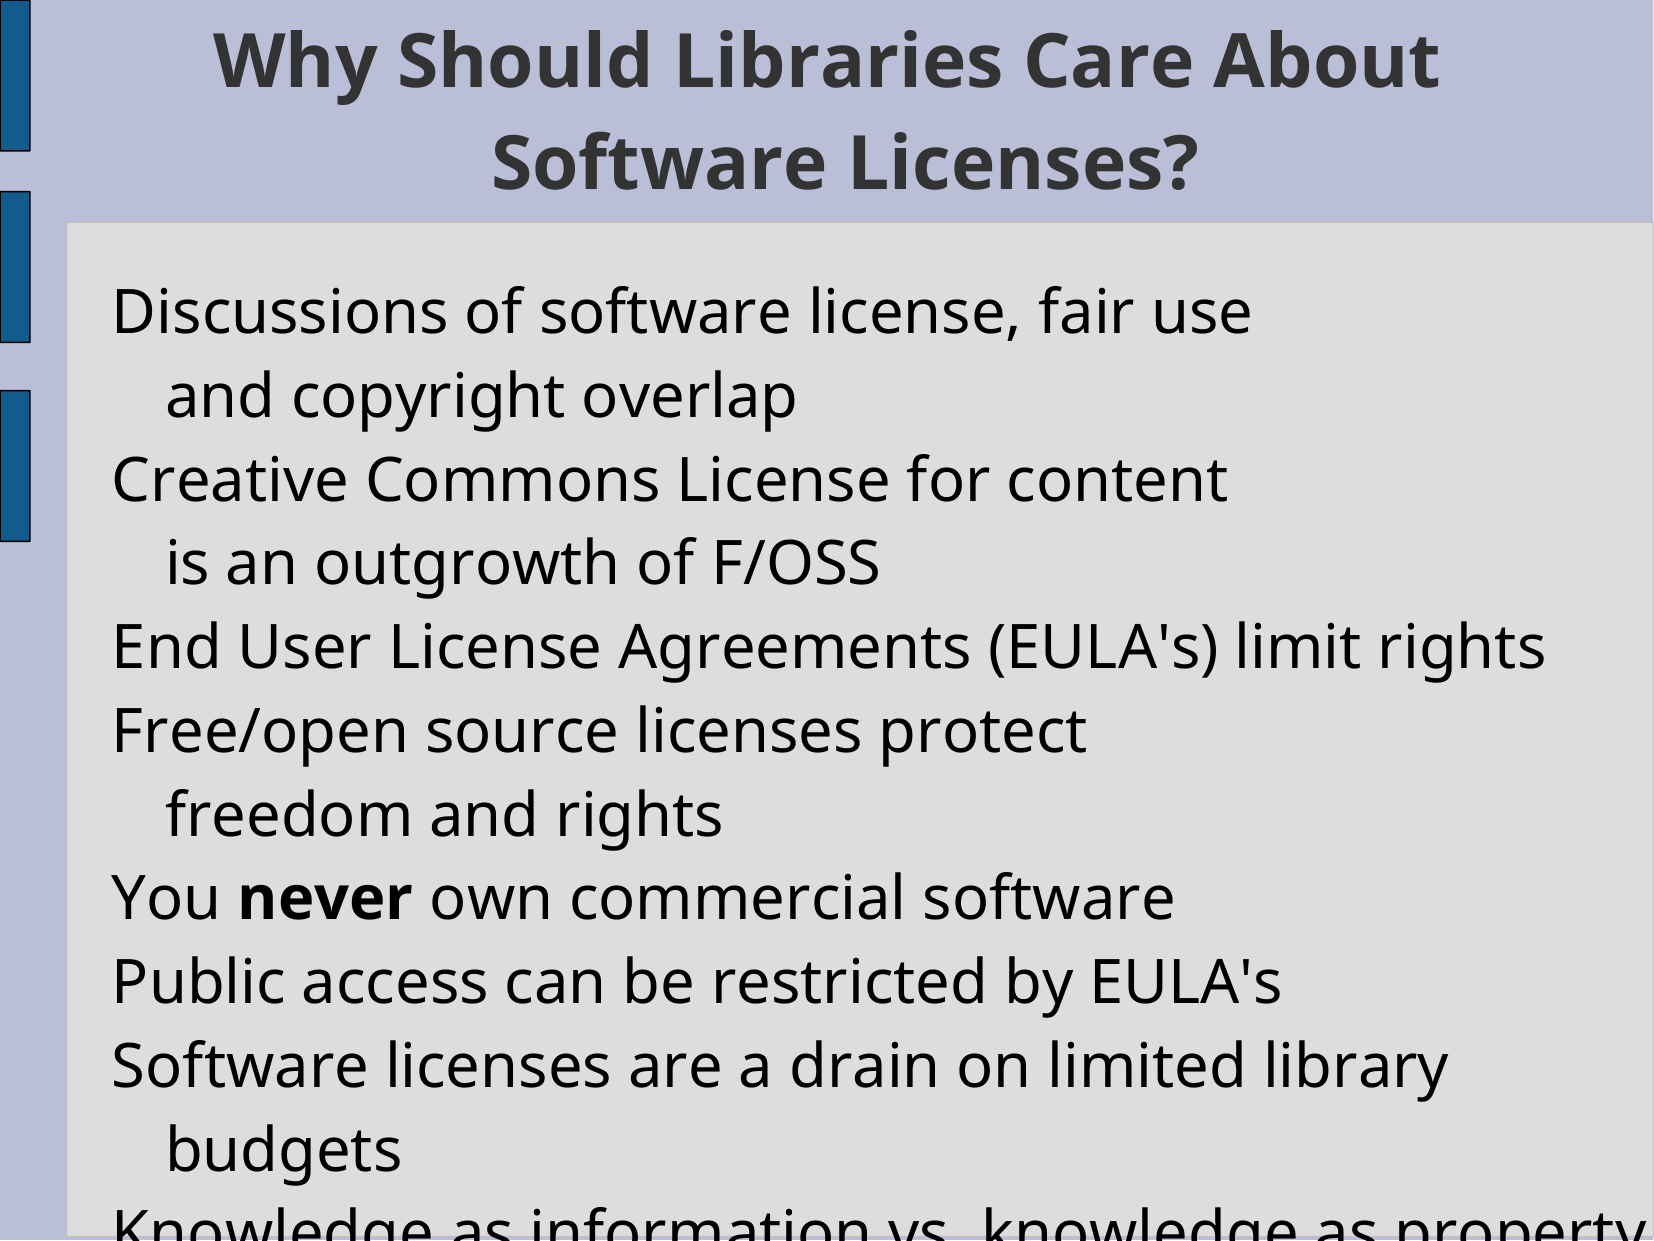

# Why Should Libraries Care About Software Licenses?
Discussions of software license, fair use
and copyright overlap
Creative Commons License for content
is an outgrowth of F/OSS
End User License Agreements (EULA's) limit rights
Free/open source licenses protect
freedom and rights
You never own commercial software
Public access can be restricted by EULA's
Software licenses are a drain on limited library budgets
Knowledge as information vs. knowledge as property